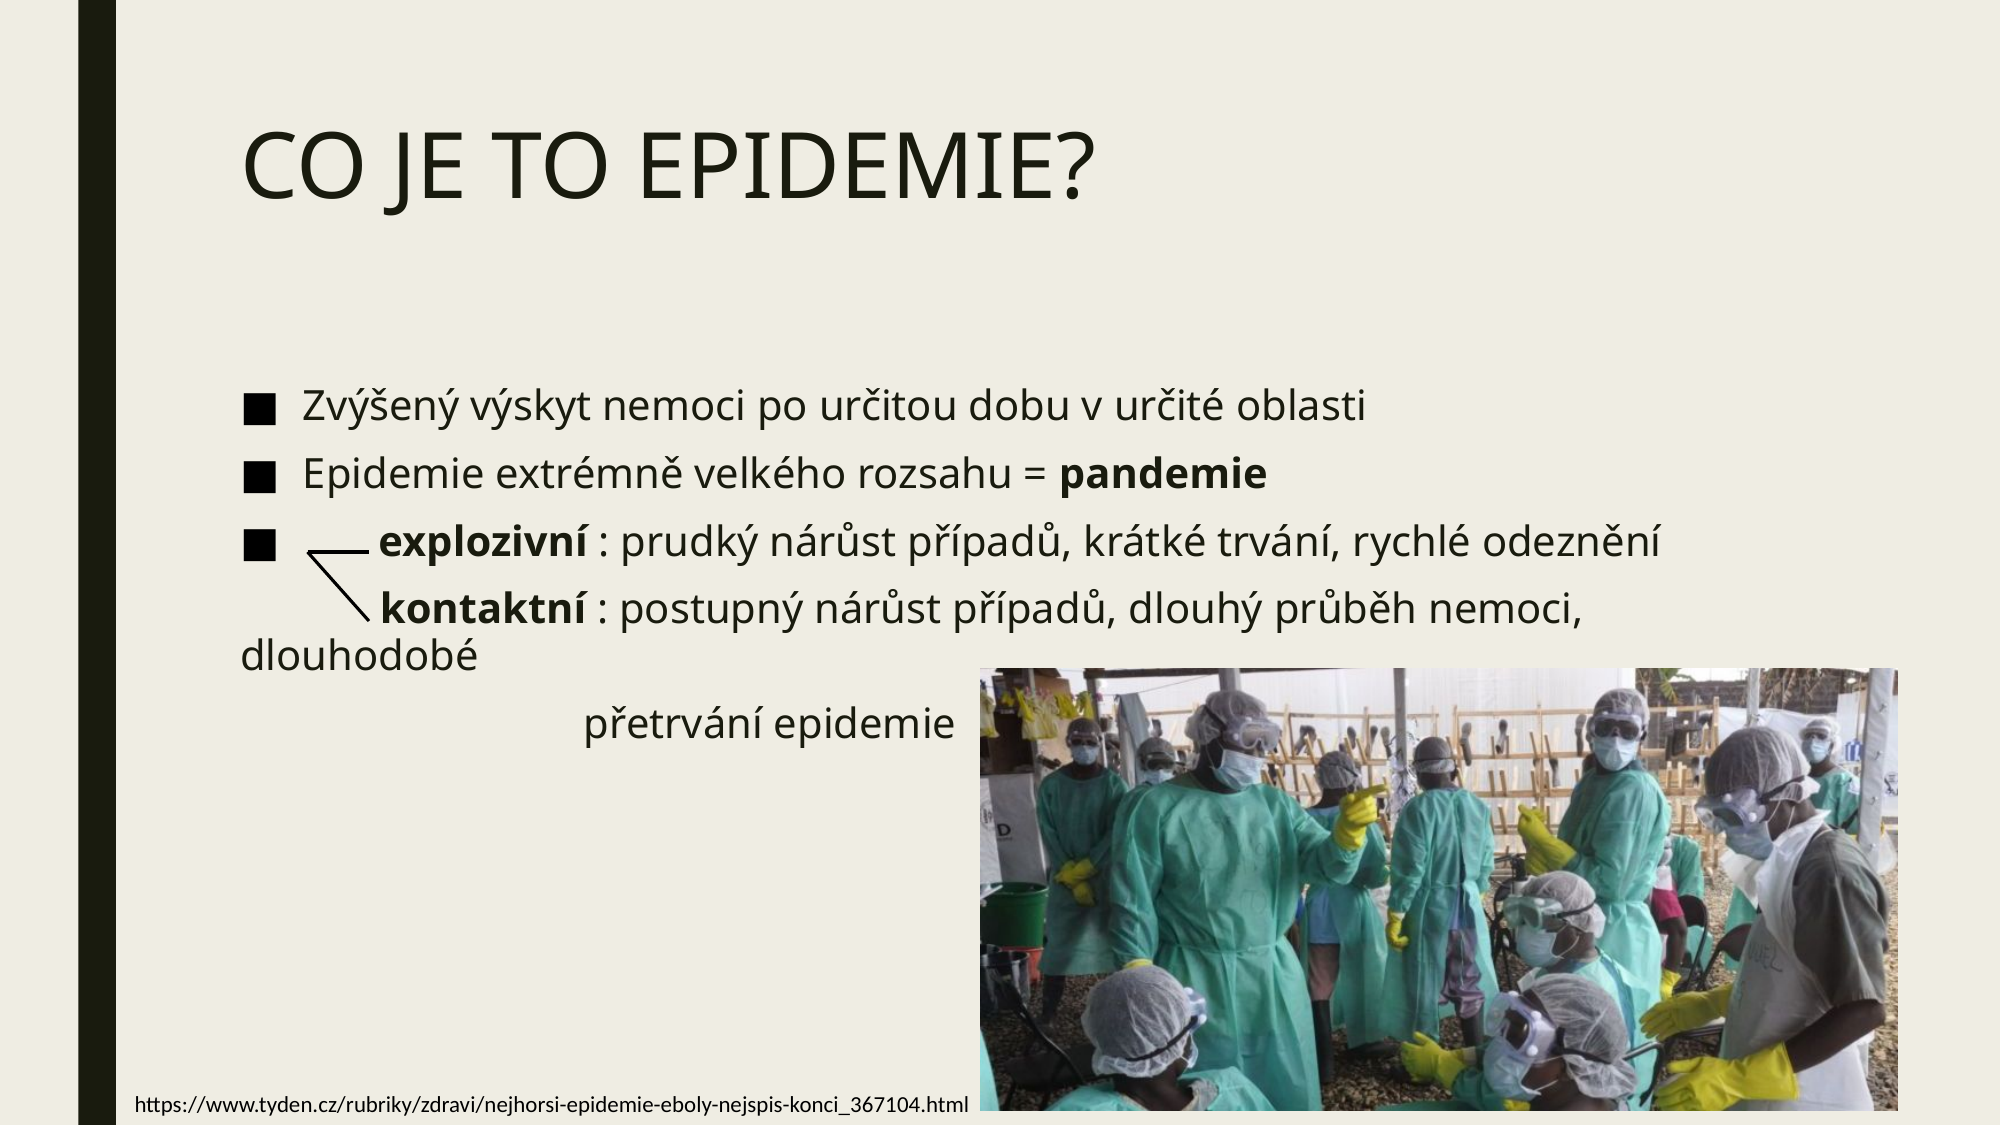

# CO JE TO EPIDEMIE?
Zvýšený výskyt nemoci po určitou dobu v určité oblasti
Epidemie extrémně velkého rozsahu = pandemie
 explozivní : prudký nárůst případů, krátké trvání, rychlé odeznění
 kontaktní : postupný nárůst případů, dlouhý průběh nemoci, dlouhodobé
 přetrvání epidemie
https://www.tyden.cz/rubriky/zdravi/nejhorsi-epidemie-eboly-nejspis-konci_367104.html